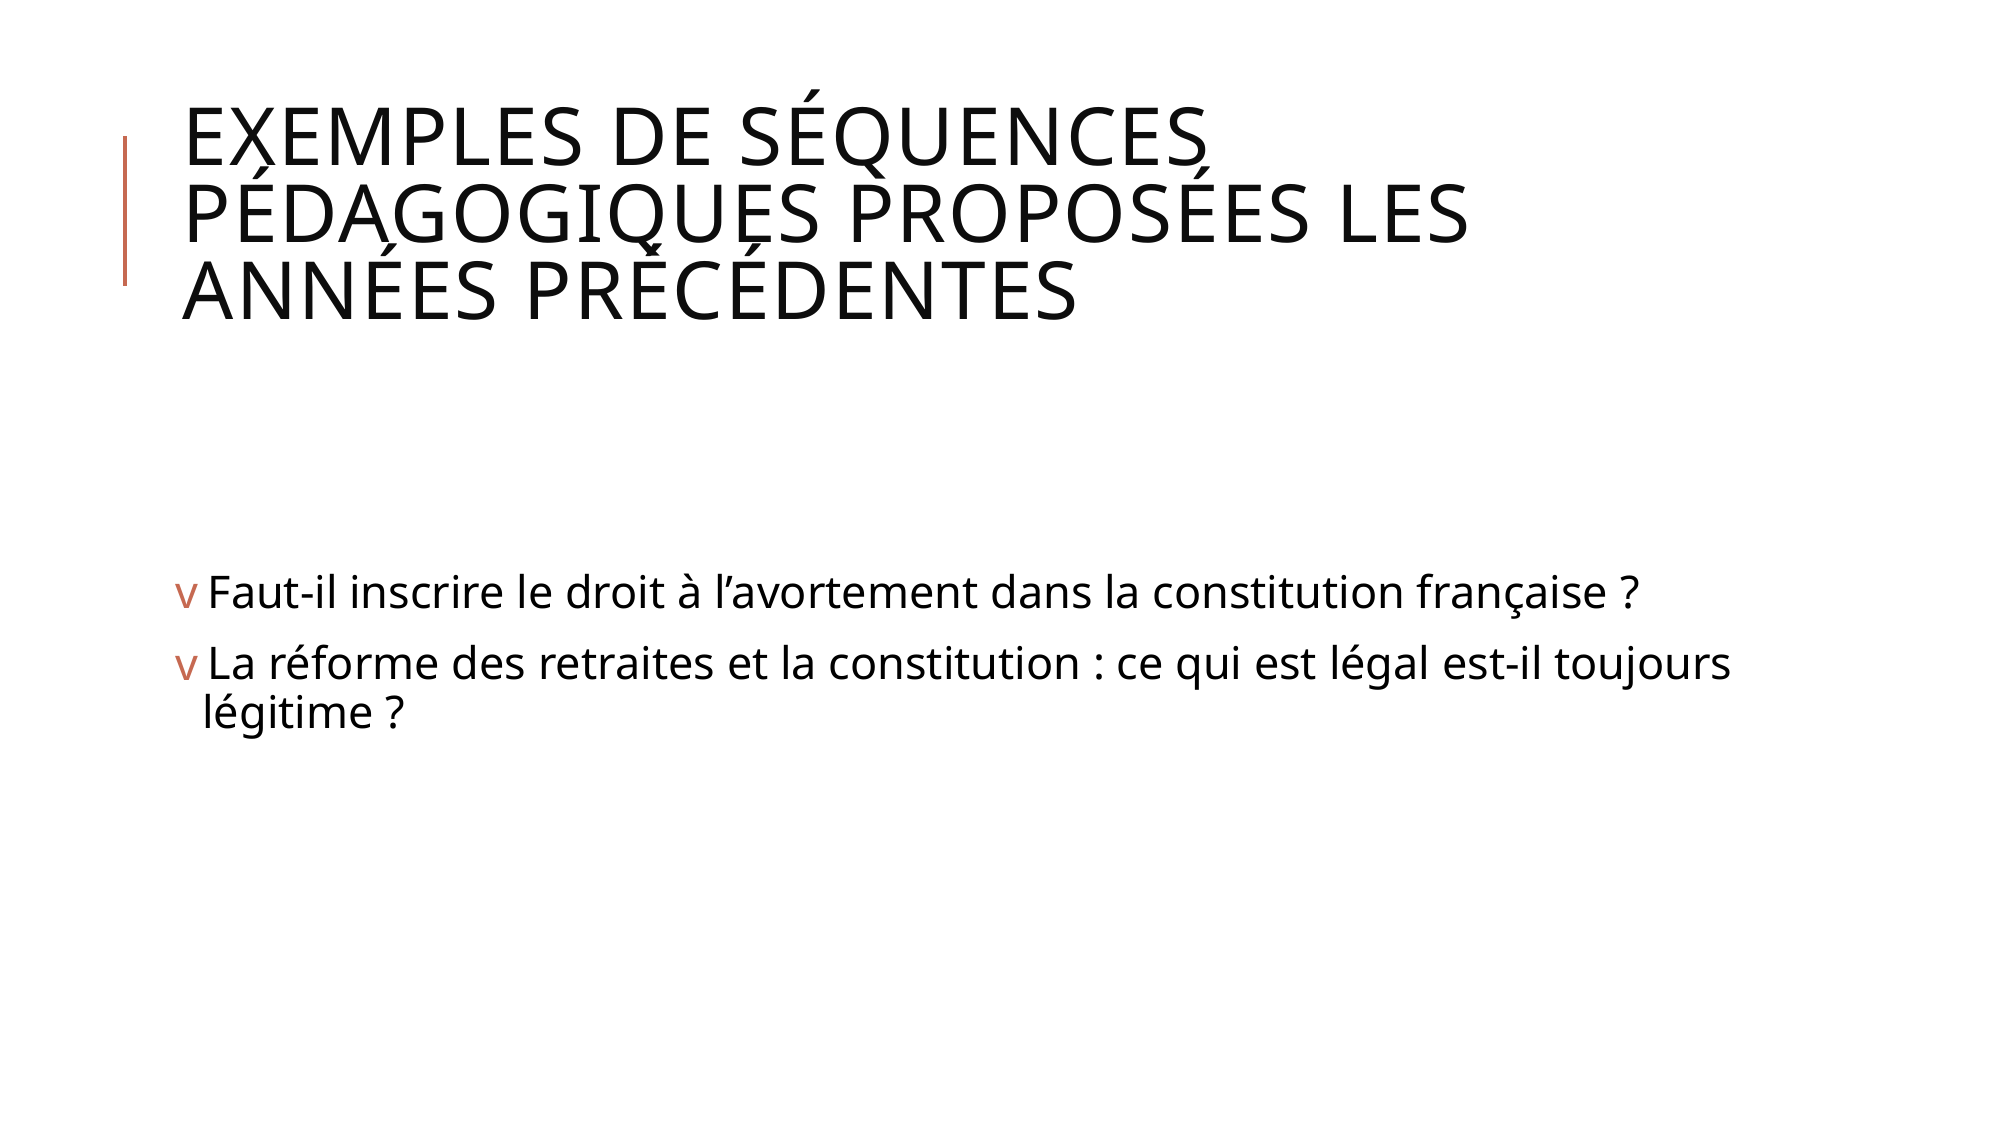

# Exemples de séquences pédagogiques proposées les années précédentes
 Faut-il inscrire le droit à l’avortement dans la constitution française ?
 La réforme des retraites et la constitution : ce qui est légal est-il toujours légitime ?